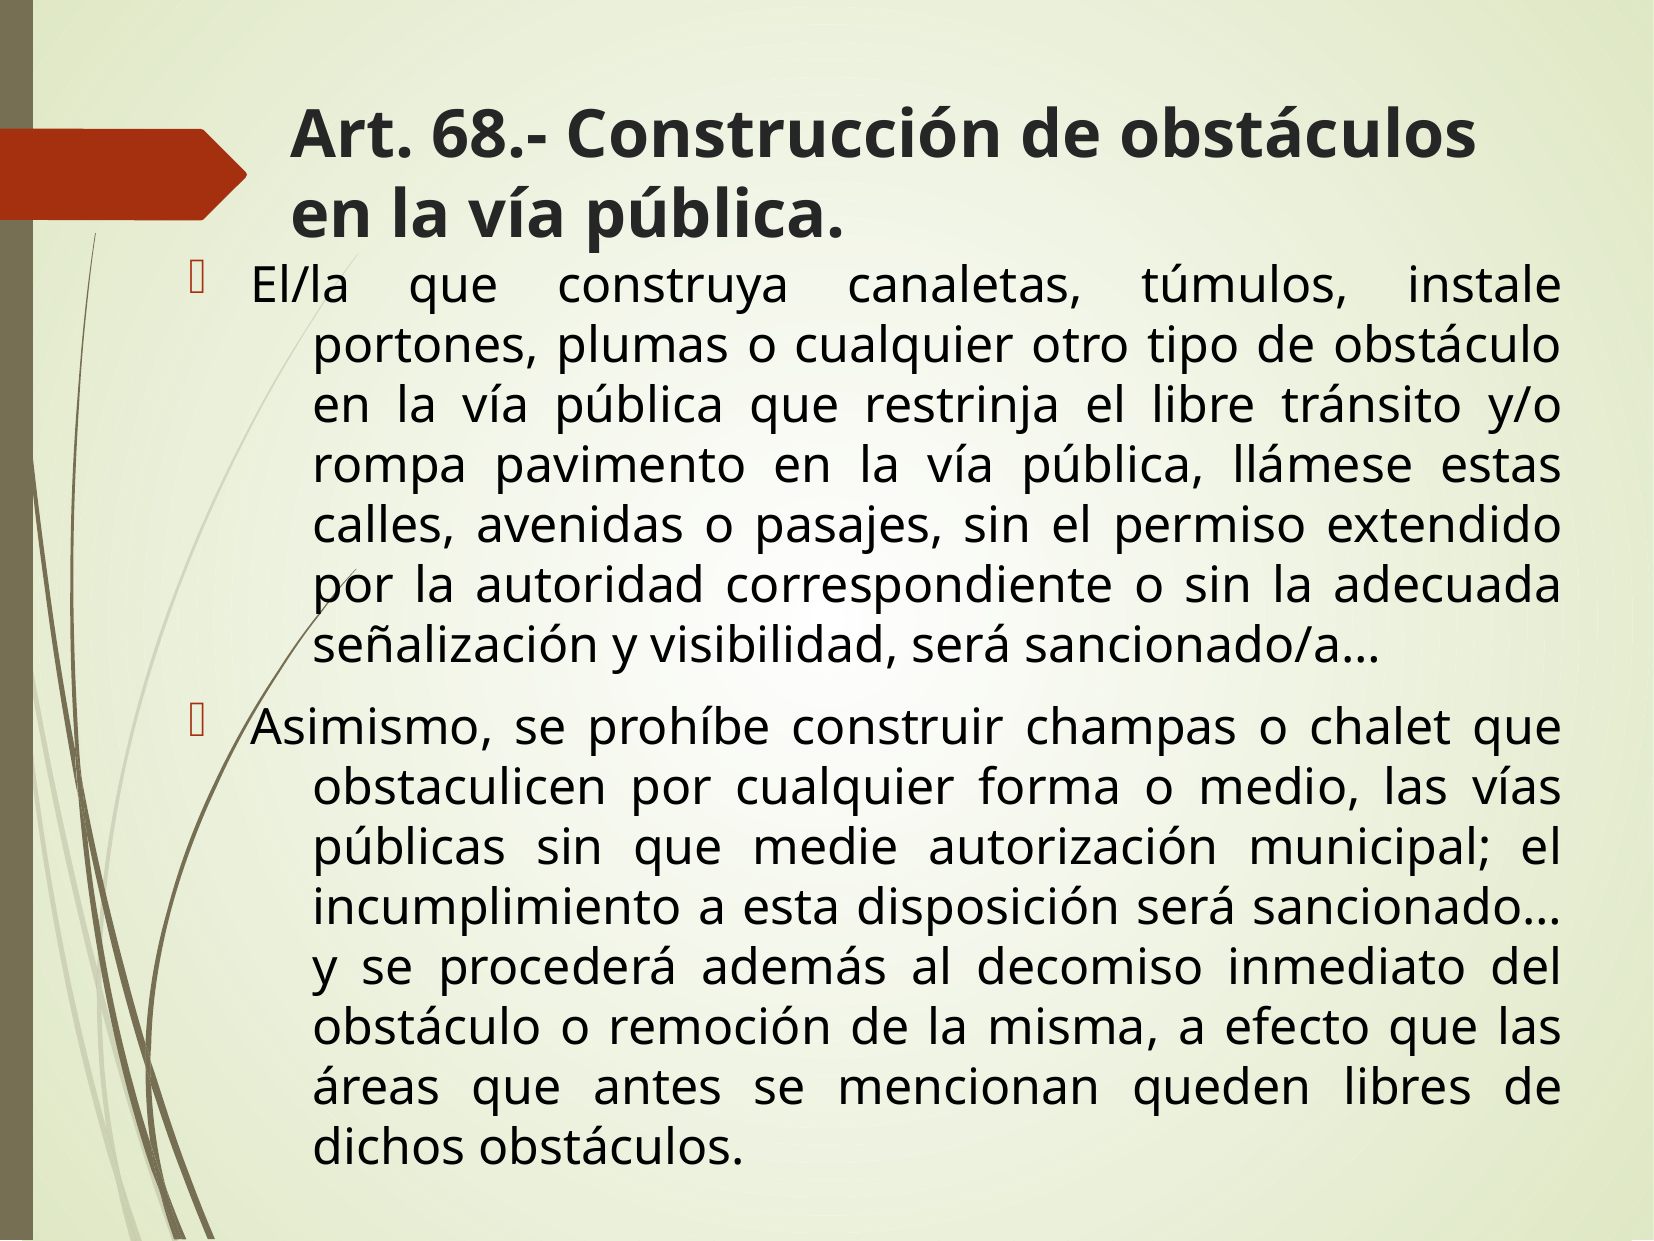

# Art. 68.- Construcción de obstáculos en la vía pública.
El/la que construya canaletas, túmulos, instale portones, plumas o cualquier otro tipo de obstáculo en la vía pública que restrinja el libre tránsito y/o rompa pavimento en la vía pública, llámese estas calles, avenidas o pasajes, sin el permiso extendido por la autoridad correspondiente o sin la adecuada señalización y visibilidad, será sancionado/a…
Asimismo, se prohíbe construir champas o chalet que obstaculicen por cualquier forma o medio, las vías públicas sin que medie autorización municipal; el incumplimiento a esta disposición será sancionado… y se procederá además al decomiso inmediato del obstáculo o remoción de la misma, a efecto que las áreas que antes se mencionan queden libres de dichos obstáculos.